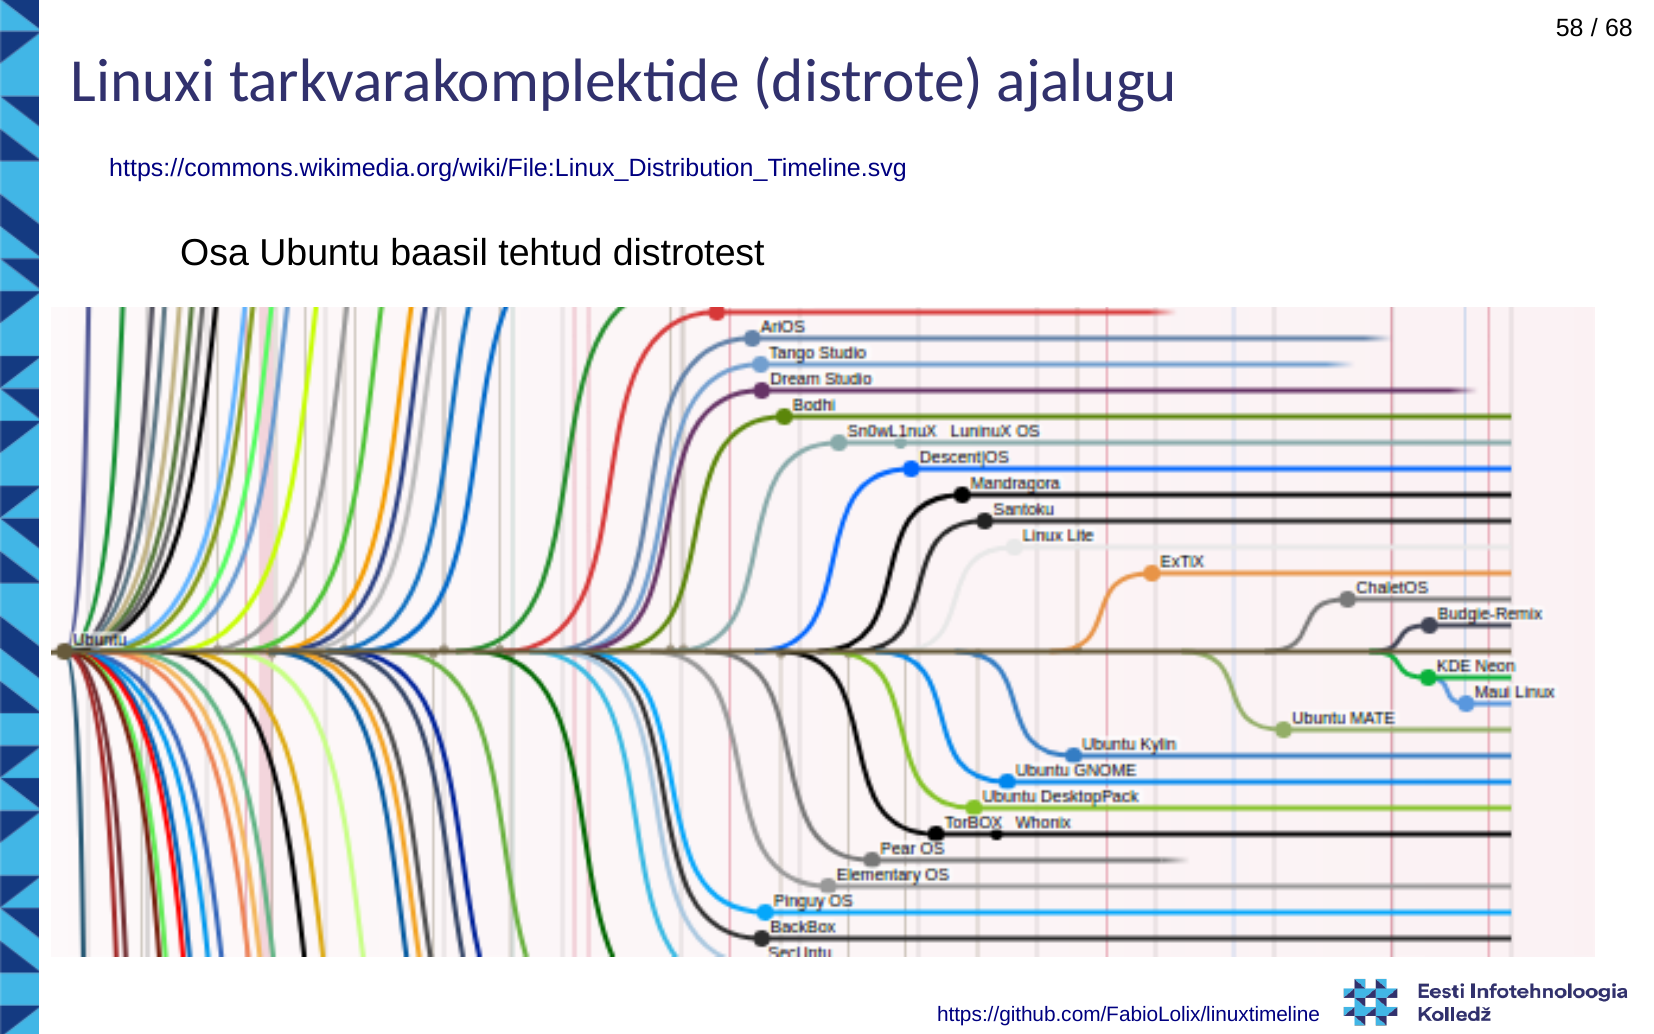

# Linuxi tarkvarakomplektide (distrote) ajalugu
https://commons.wikimedia.org/wiki/File:Linux_Distribution_Timeline.svg
Osa Ubuntu baasil tehtud distrotest
https://github.com/FabioLolix/linuxtimeline